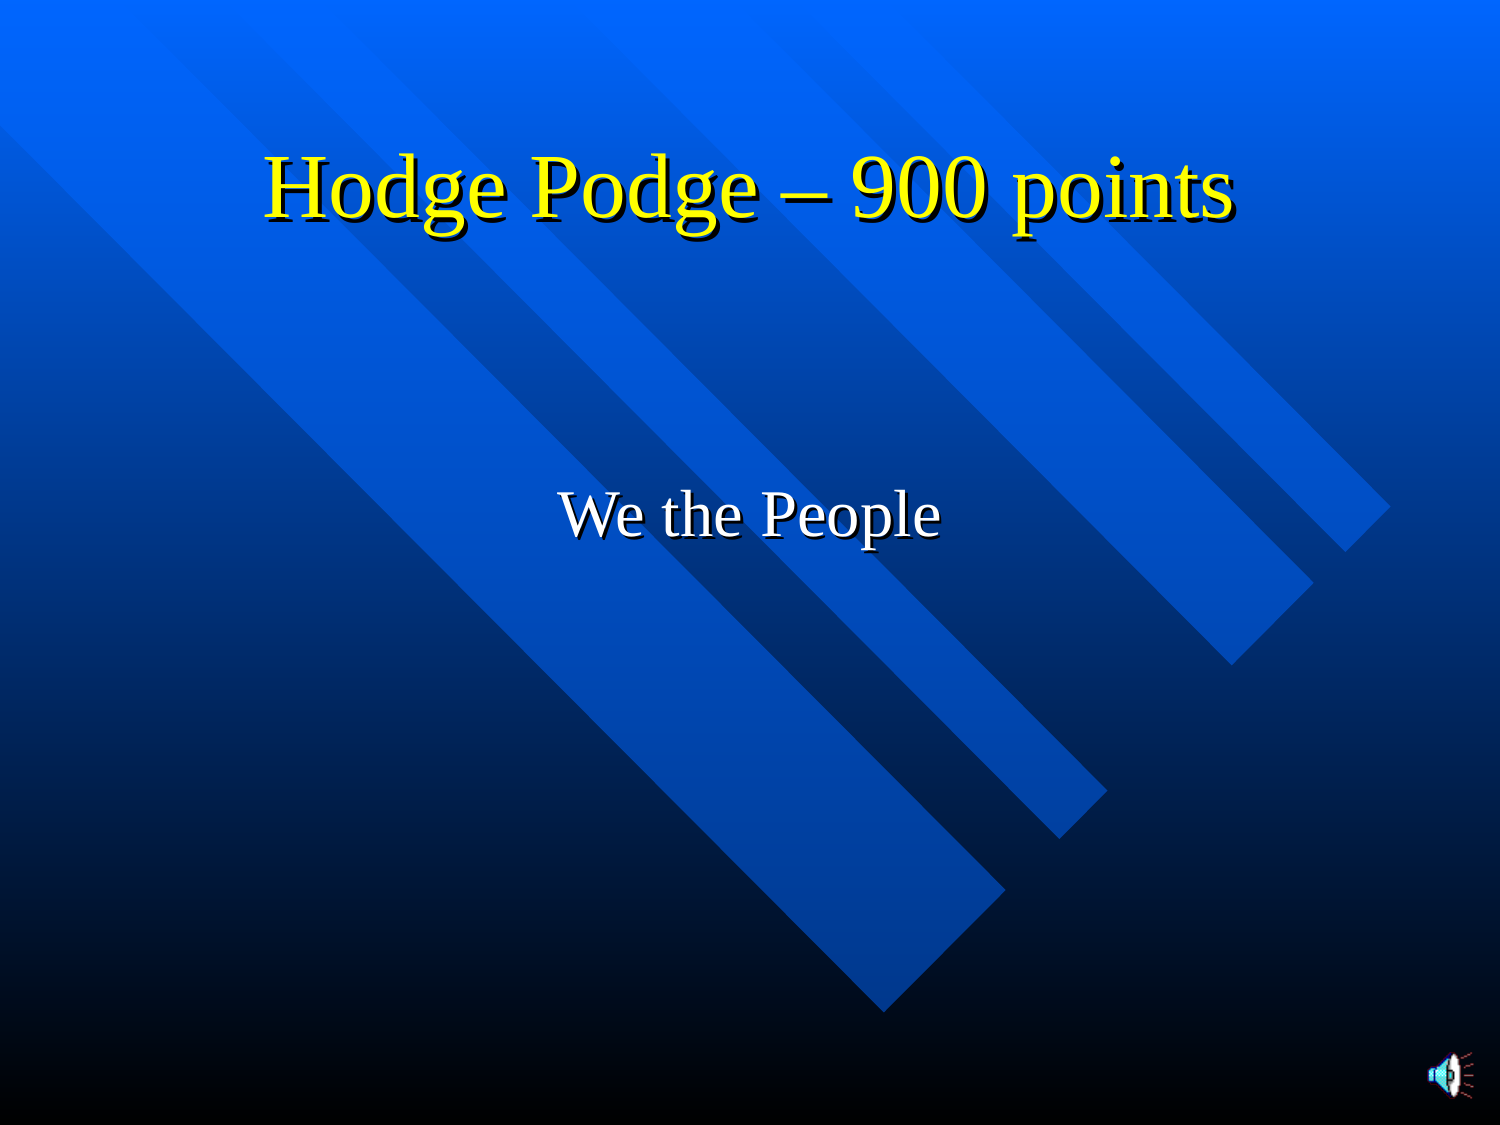

# Hodge Podge – 900 points
We the People